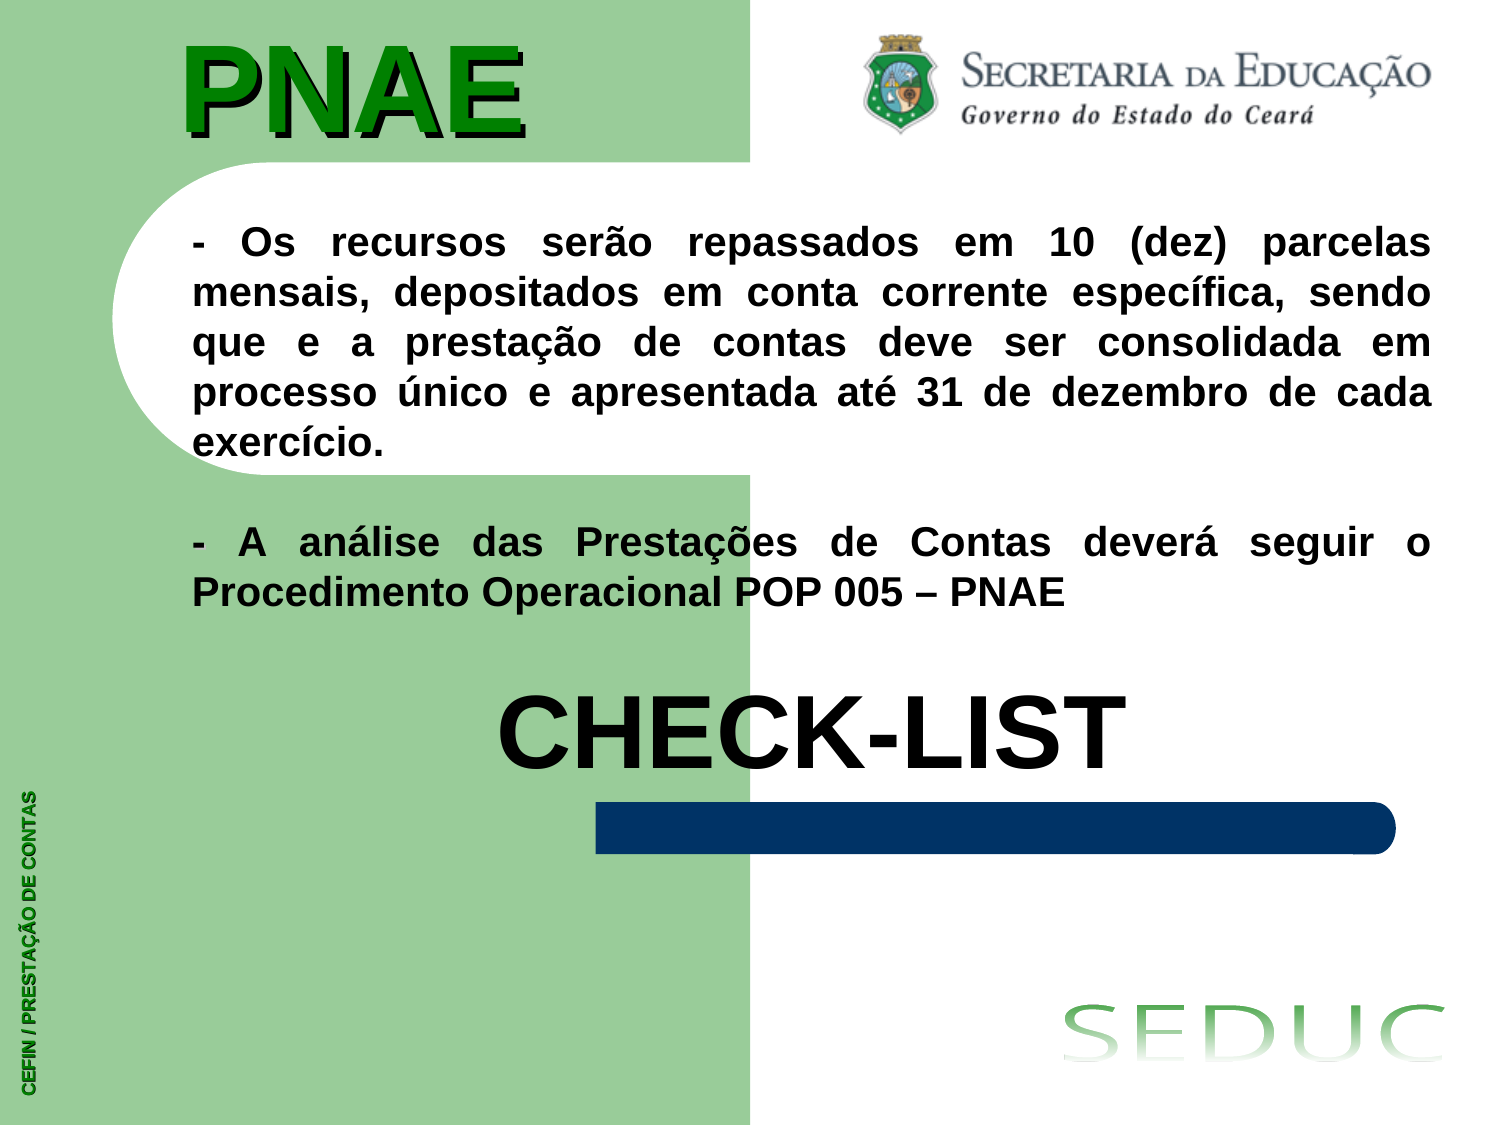

PNAE
- Os recursos serão repassados em 10 (dez) parcelas mensais, depositados em conta corrente específica, sendo que e a prestação de contas deve ser consolidada em processo único e apresentada até 31 de dezembro de cada exercício.
- A análise das Prestações de Contas deverá seguir o Procedimento Operacional POP 005 – PNAE
CHECK-LIST
 CEFIN / PRESTAÇÃO DE CONTAS
SEDUC